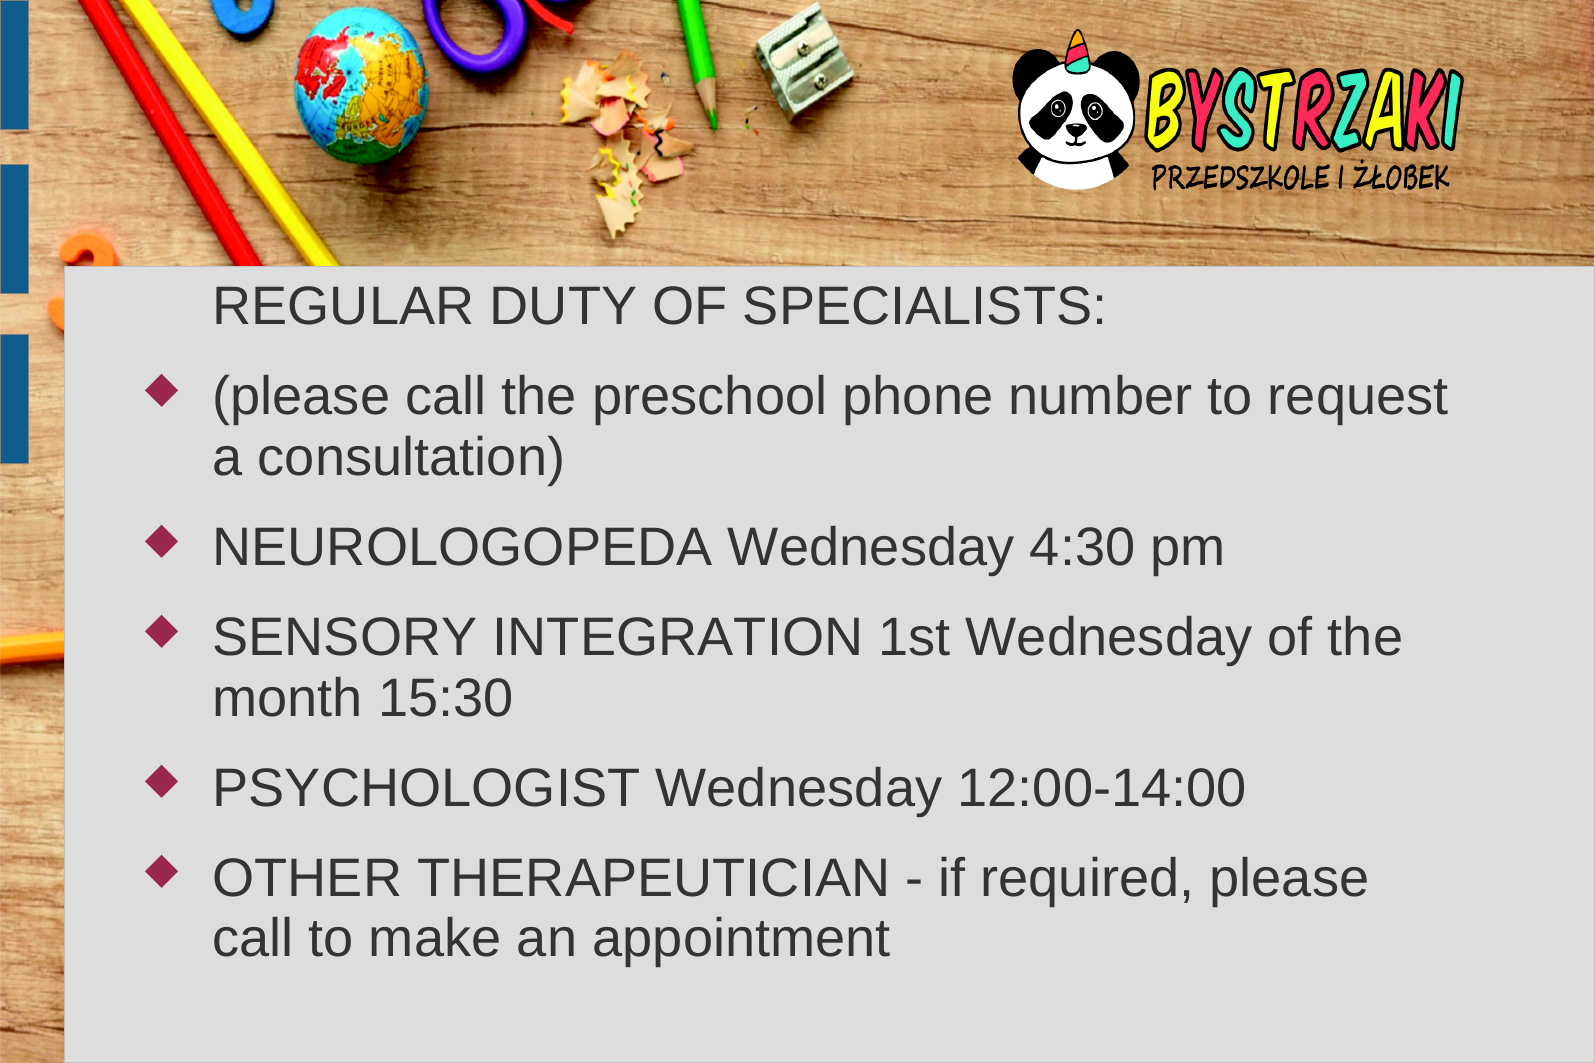

#
REGULAR DUTY OF SPECIALISTS:
(please call the preschool phone number to request a consultation)
NEUROLOGOPEDA Wednesday 4:30 pm
SENSORY INTEGRATION 1st Wednesday of the month 15:30
PSYCHOLOGIST Wednesday 12:00-14:00
OTHER THERAPEUTICIAN - if required, please call to make an appointment